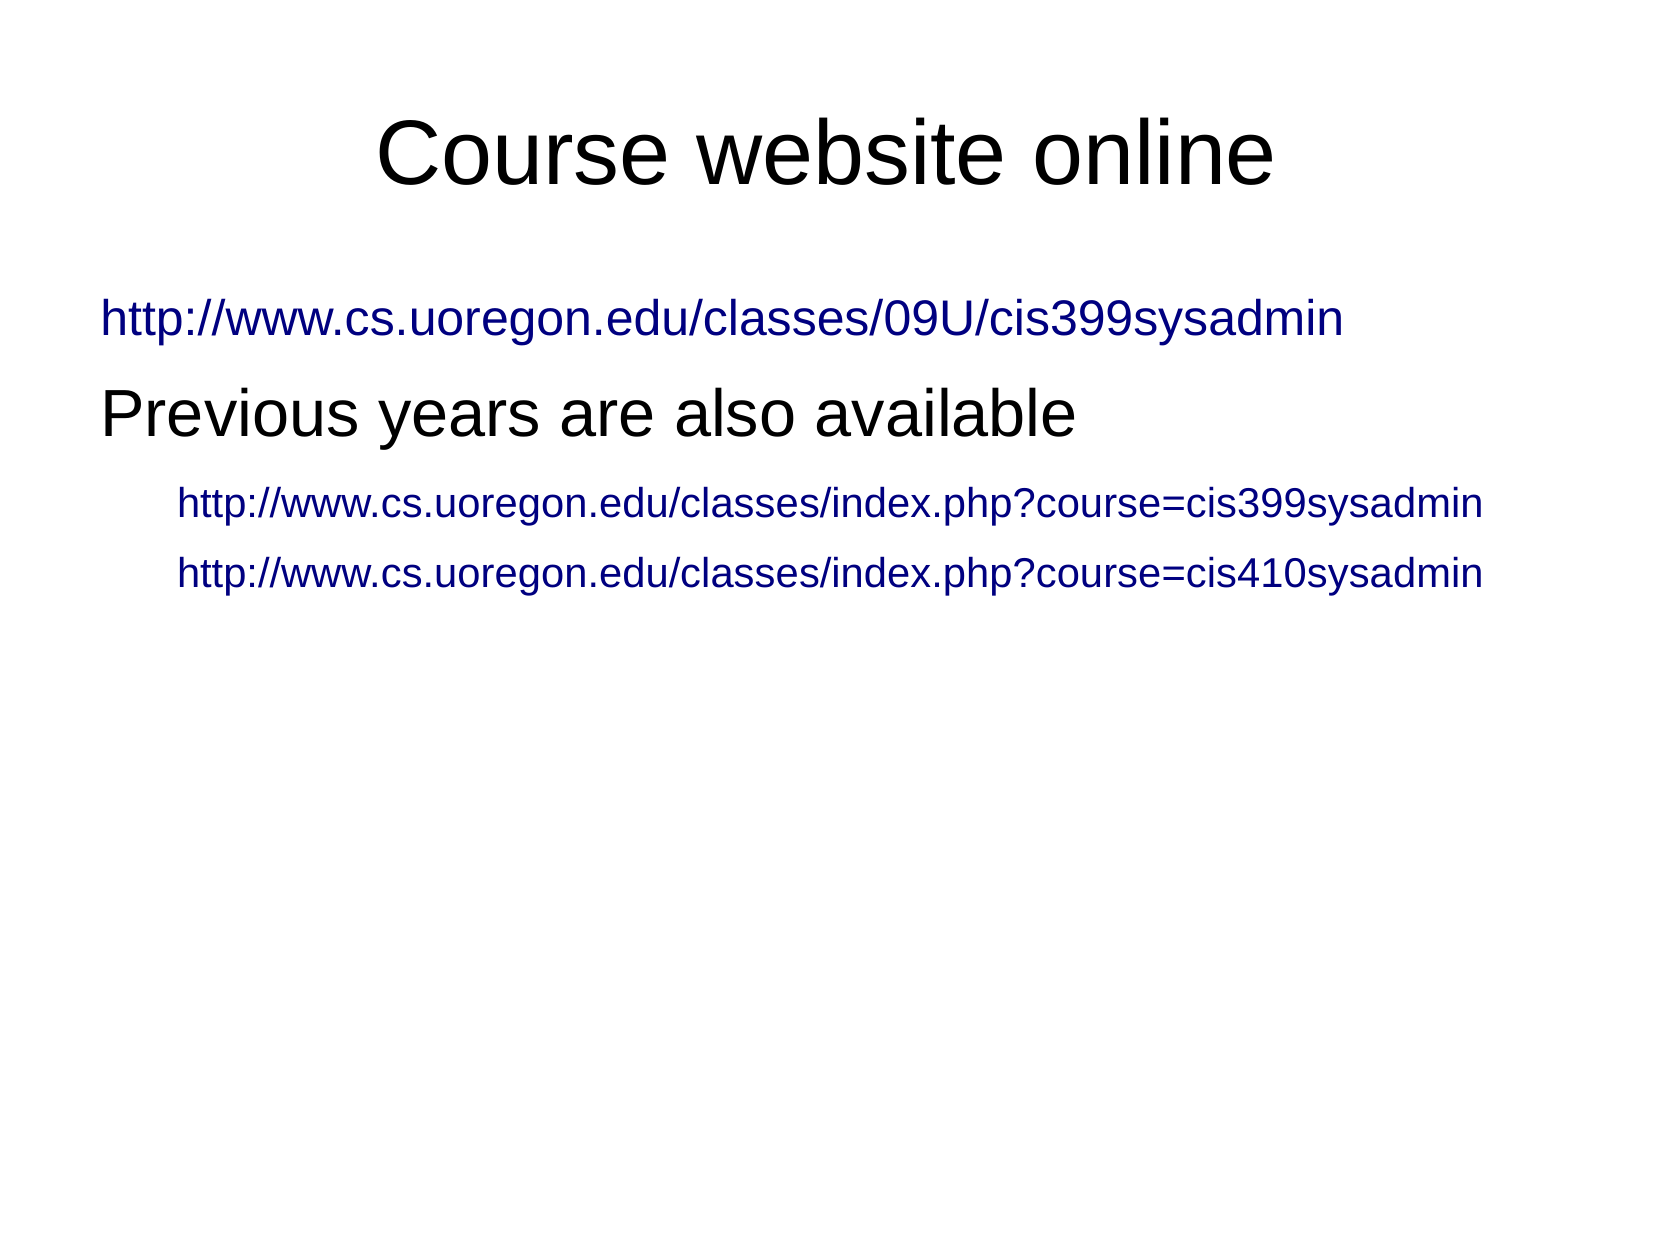

# Course website online
http://www.cs.uoregon.edu/classes/09U/cis399sysadmin
Previous years are also available
http://www.cs.uoregon.edu/classes/index.php?course=cis399sysadmin
http://www.cs.uoregon.edu/classes/index.php?course=cis410sysadmin